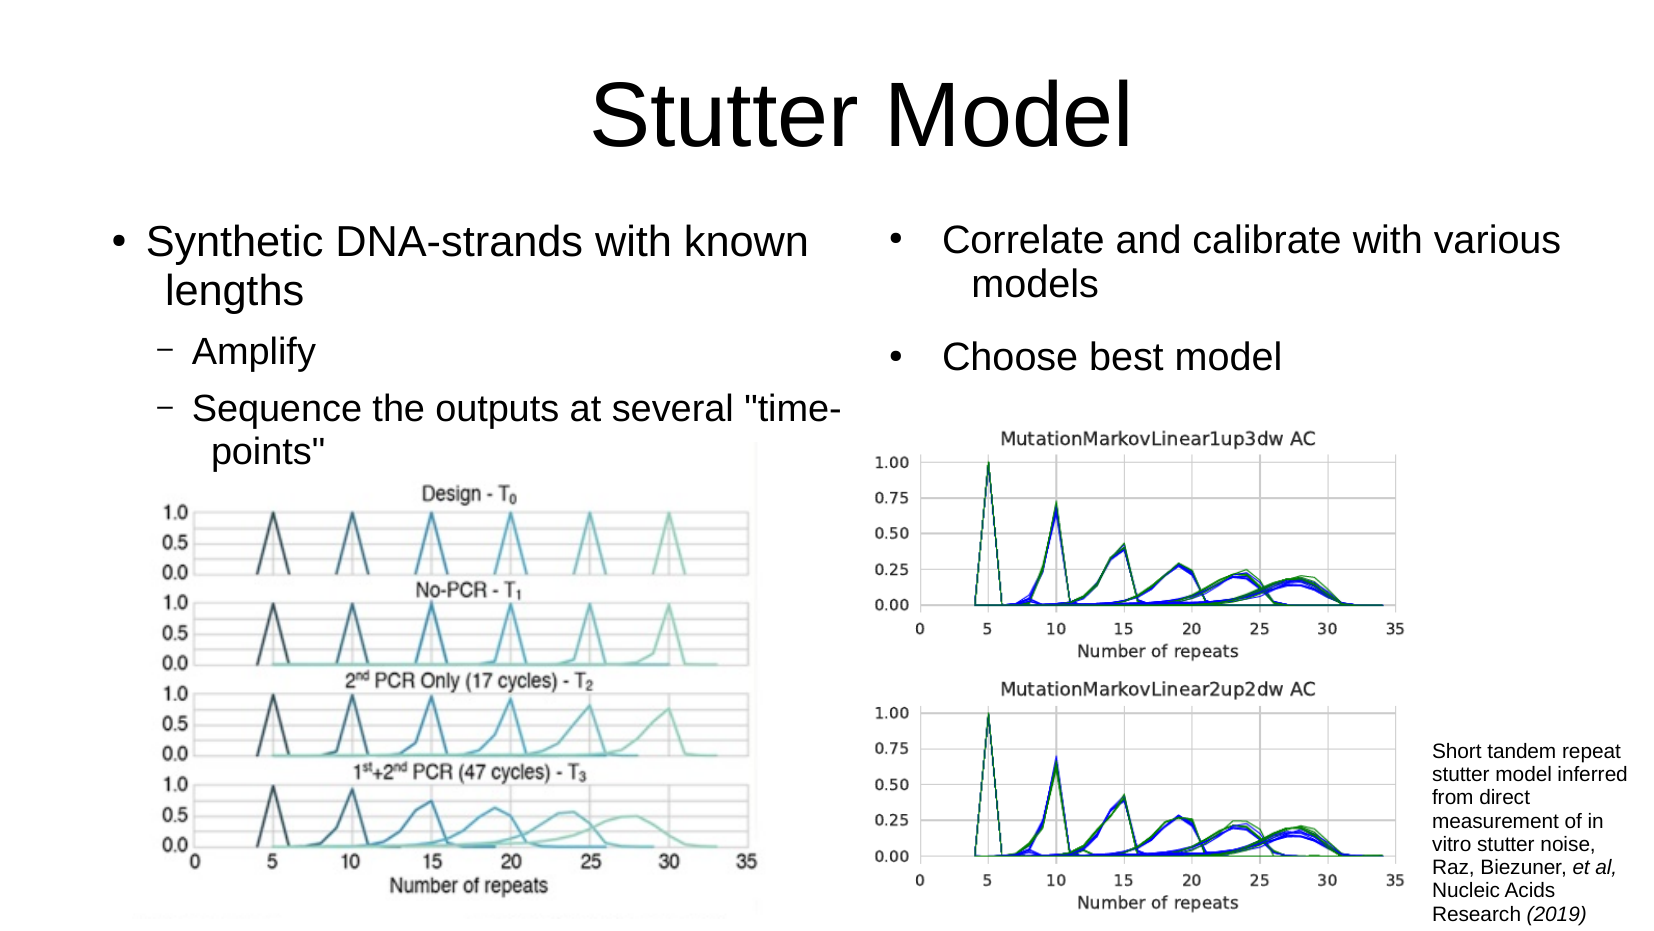

# Stutter Model
Synthetic DNA-strands with known lengths
Amplify
Sequence the outputs at several "time-points"
Correlate and calibrate with various models
Choose best model
Short tandem repeat stutter model inferred from direct measurement of in vitro stutter noise, Raz, Biezuner, et al, Nucleic Acids Research (2019)